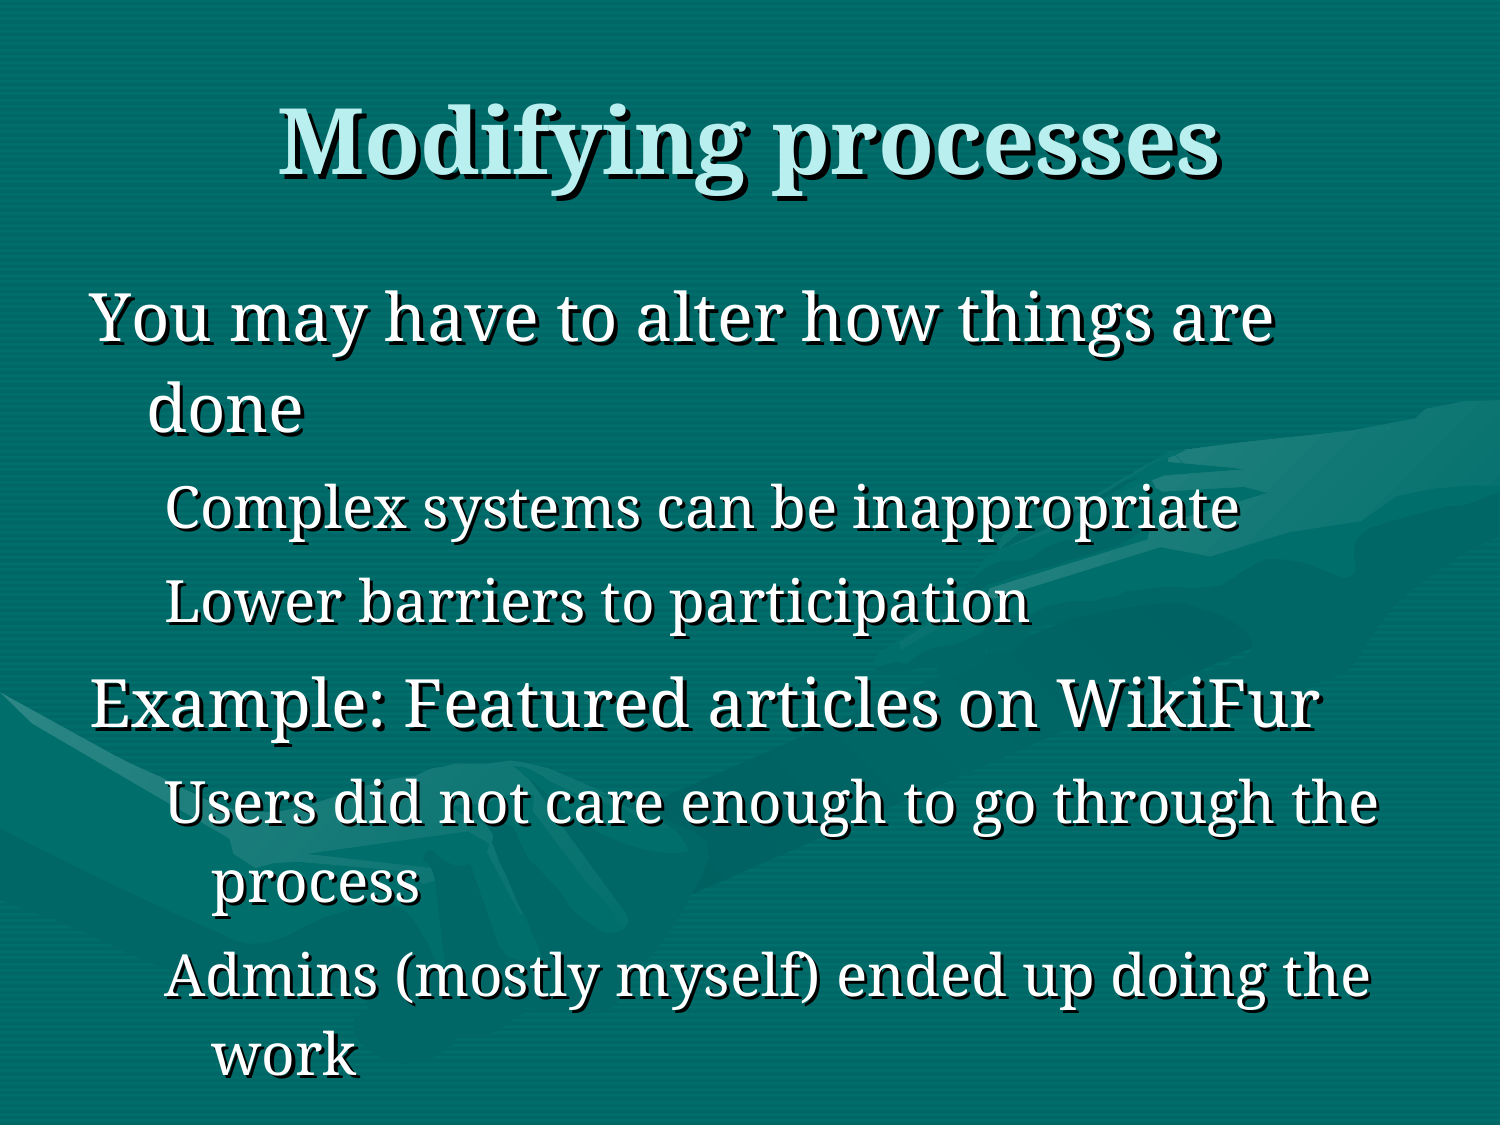

# Modifying processes
You may have to alter how things are done
Complex systems can be inappropriate
Lower barriers to participation
Example: Featured articles on WikiFur
Users did not care enough to go through the process
Admins (mostly myself) ended up doing the work
Contrast:	 Comic of the week
Simple vote-based system, widely used